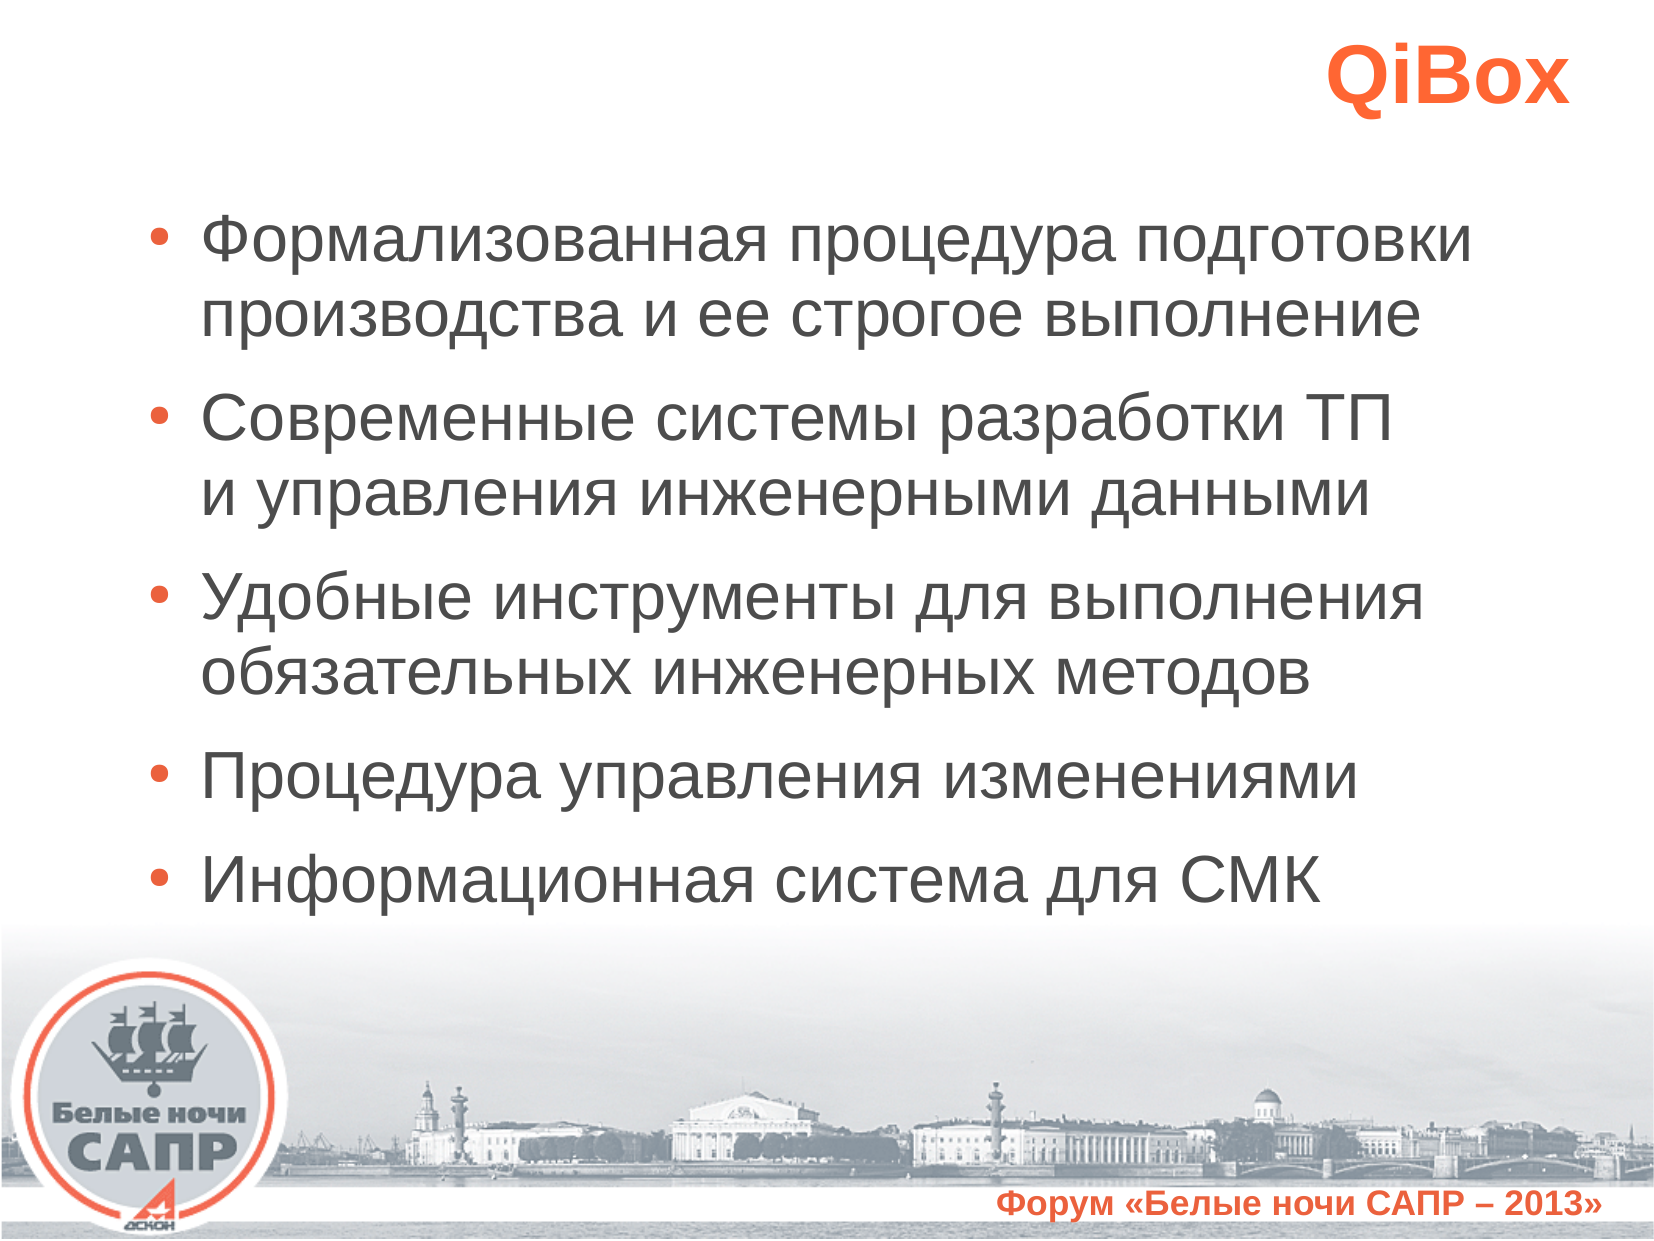

# QiBox
Формализованная процедура подготовки производства и ее строгое выполнение
Современные системы разработки ТП
и управления инженерными данными
Удобные инструменты для выполнения обязательных инженерных методов
Процедура управления изменениями
Информационная система для СМК